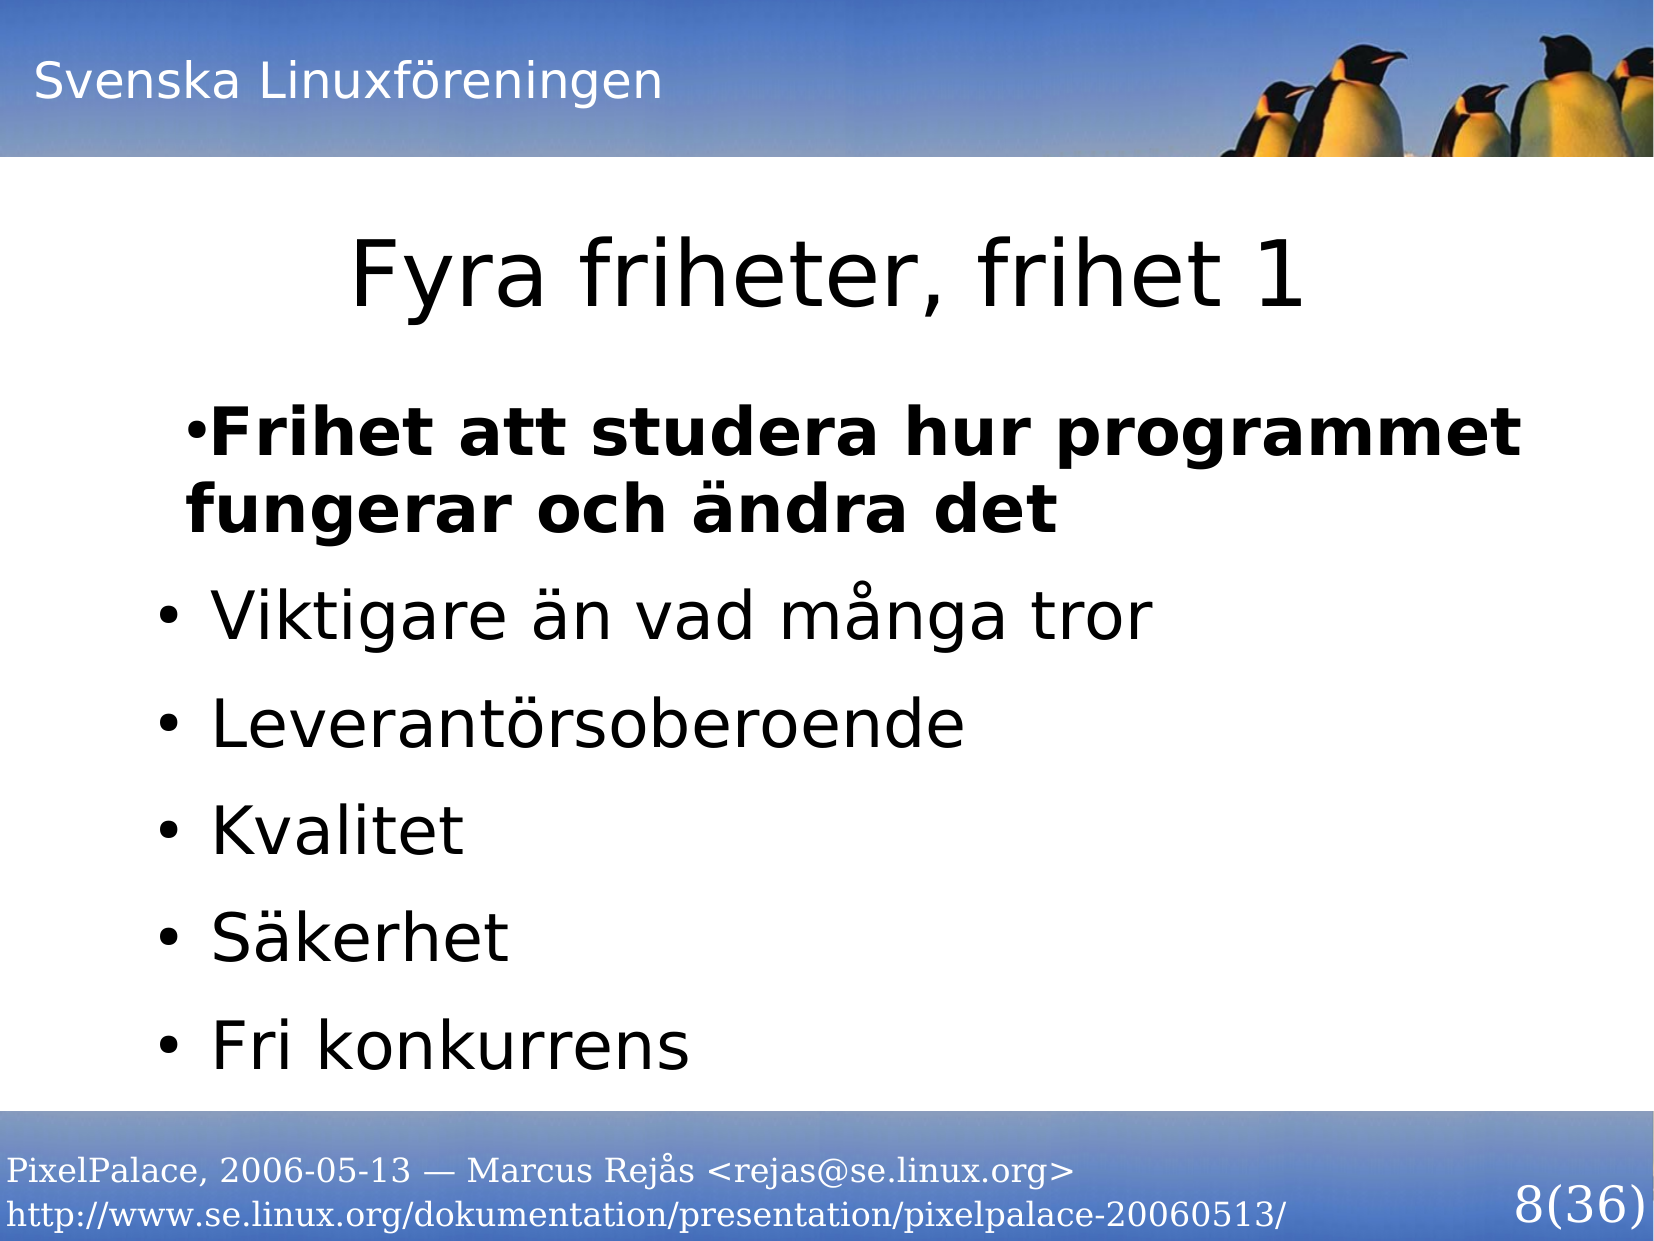

# Fyra friheter, frihet 1
Frihet att studera hur programmet fungerar och ändra det
Viktigare än vad många tror
Leverantörsoberoende
Kvalitet
Säkerhet
Fri konkurrens